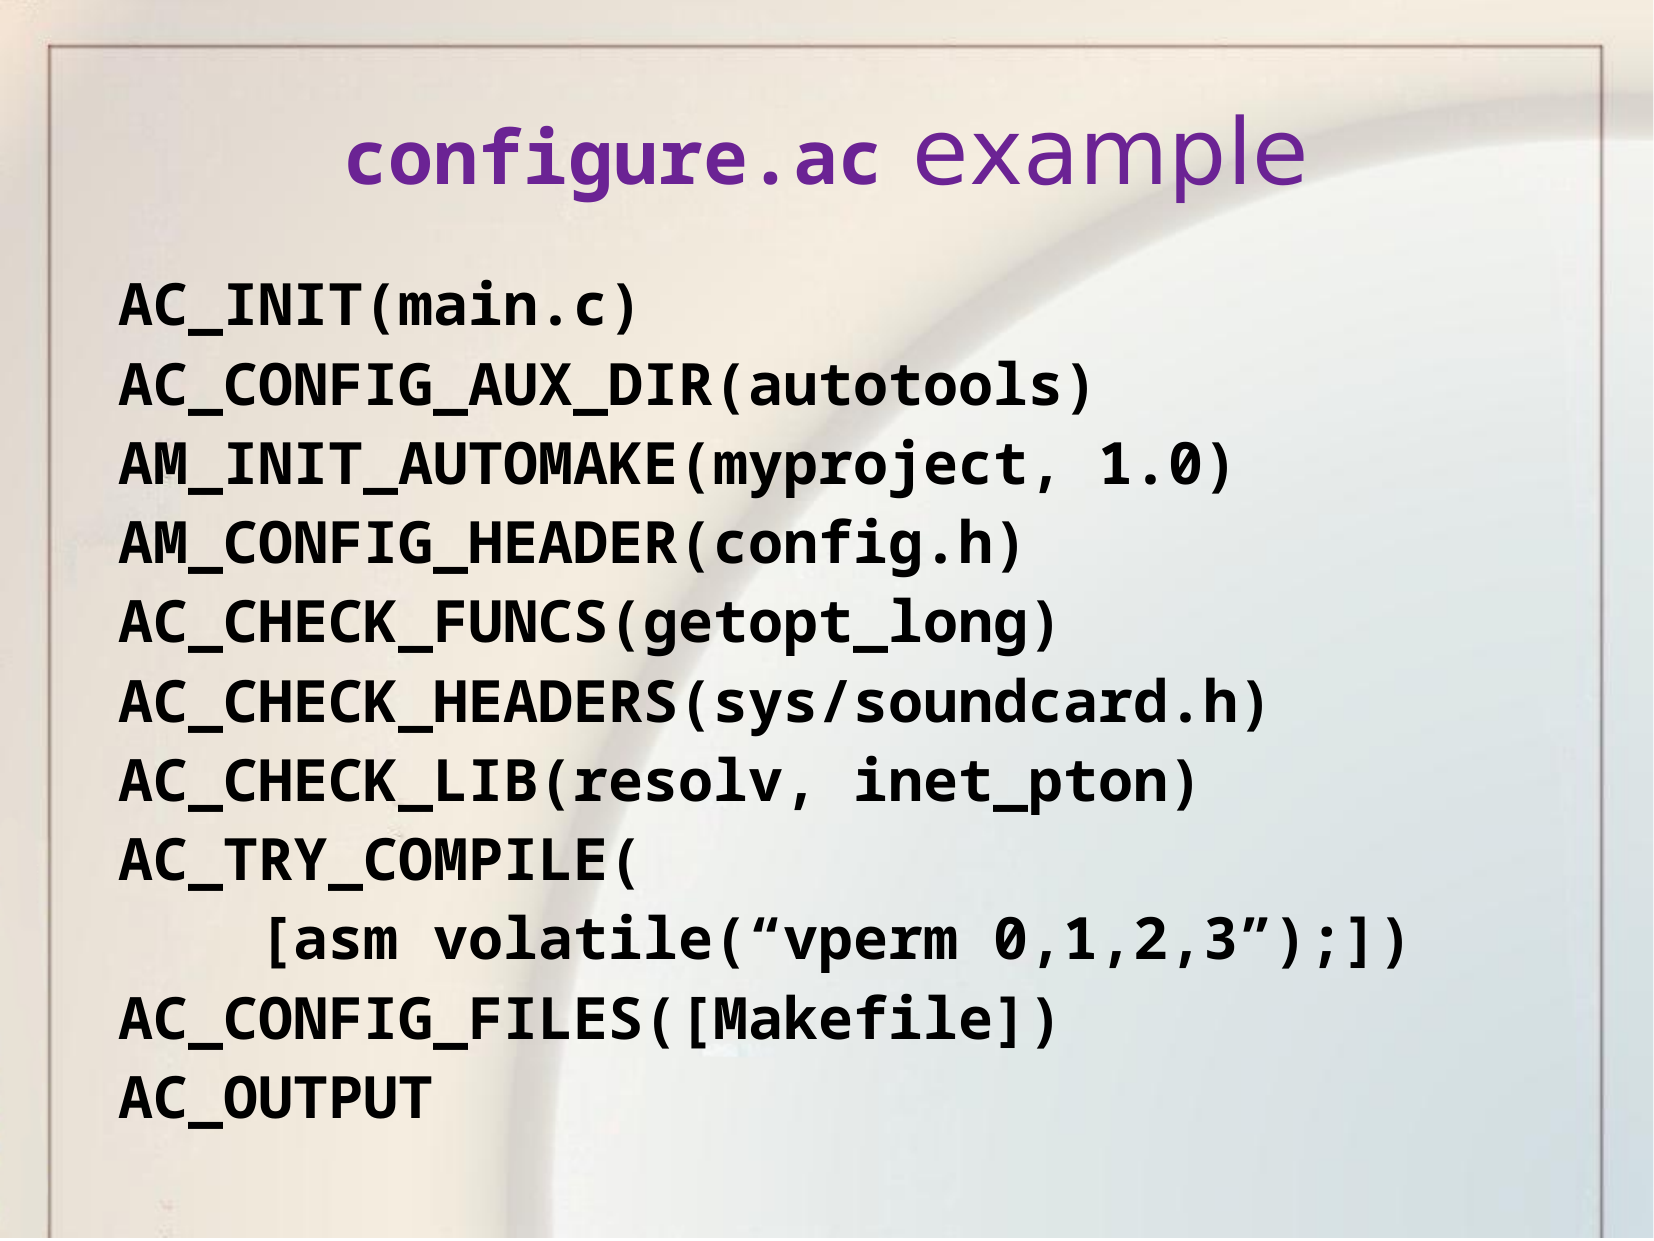

# configure.ac example
AC_INIT(main.c)
AC_CONFIG_AUX_DIR(autotools)
AM_INIT_AUTOMAKE(myproject, 1.0)
AM_CONFIG_HEADER(config.h)
AC_CHECK_FUNCS(getopt_long)
AC_CHECK_HEADERS(sys/soundcard.h)
AC_CHECK_LIB(resolv, inet_pton)
AC_TRY_COMPILE(
    [asm volatile(“vperm 0,1,2,3”);])
AC_CONFIG_FILES([Makefile])
AC_OUTPUT